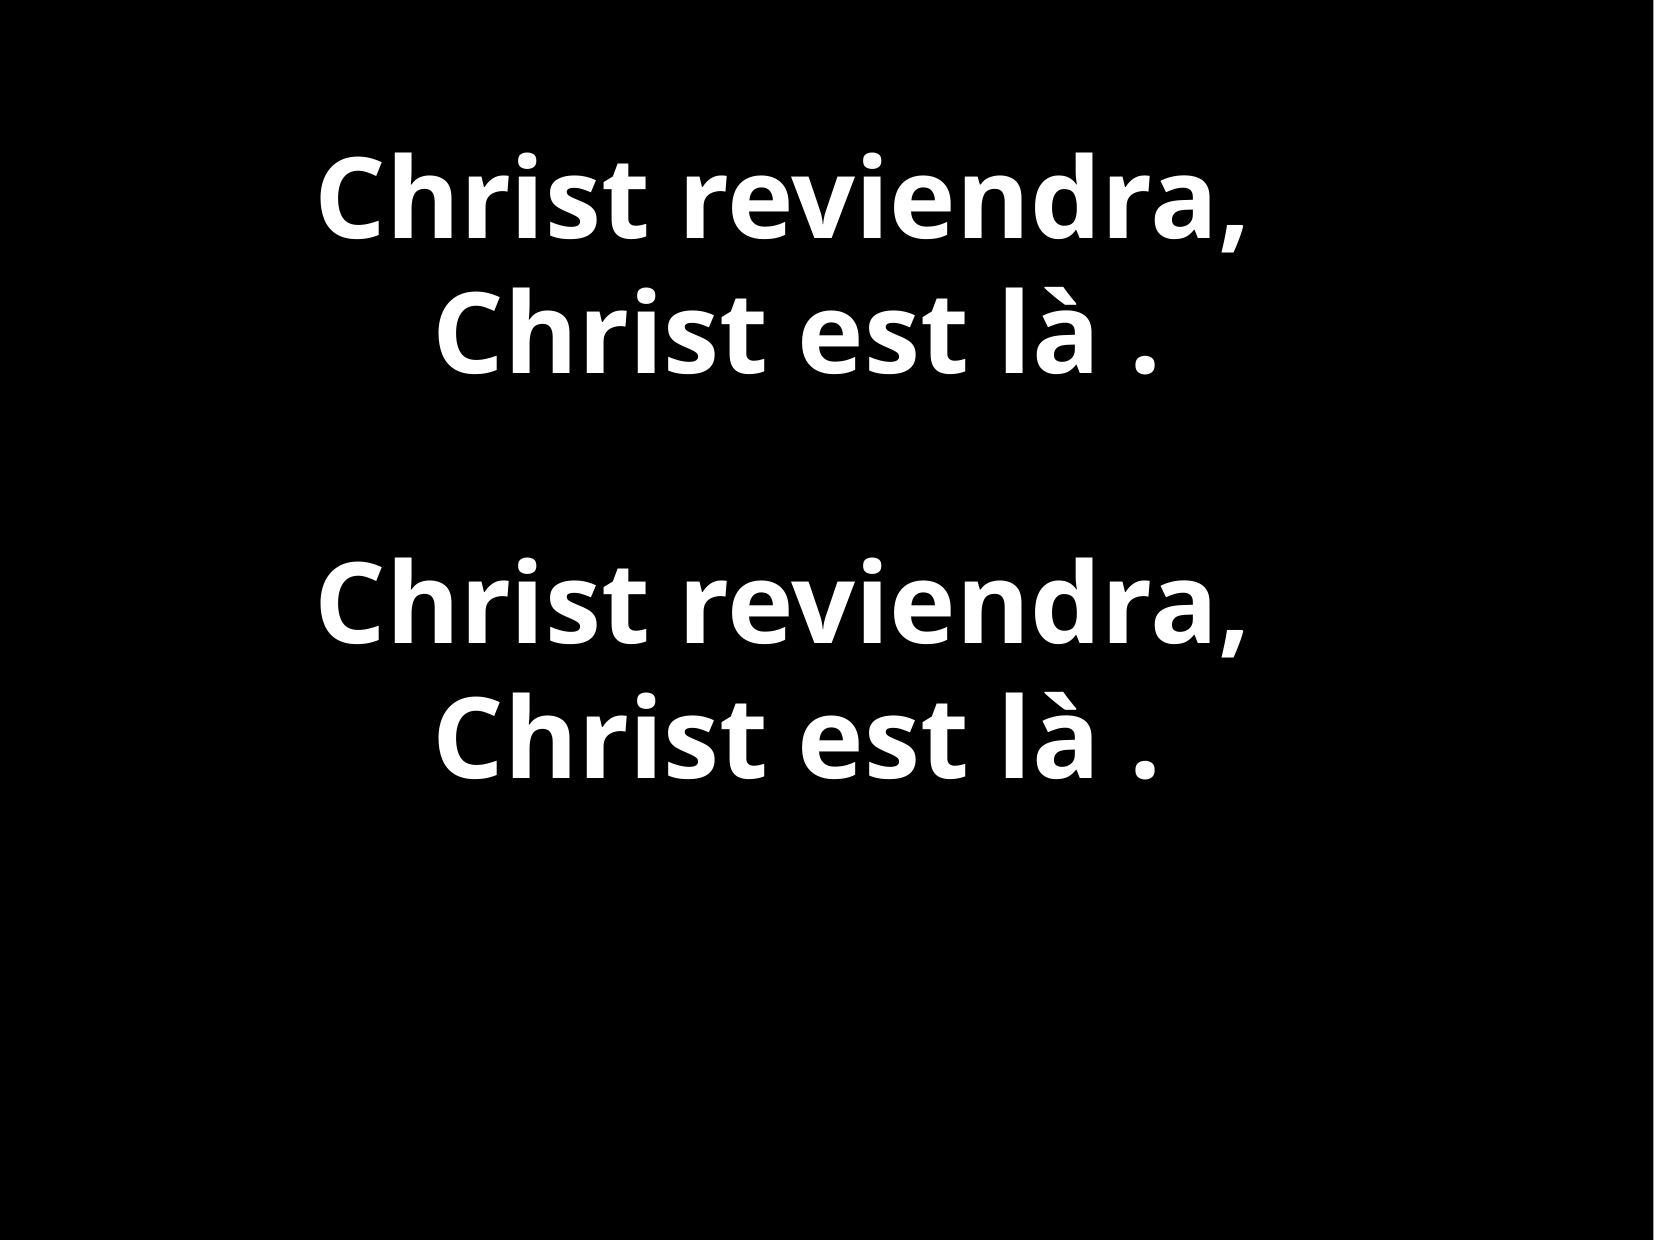

Christ reviendra,
Christ est là .
Christ reviendra,
Christ est là .